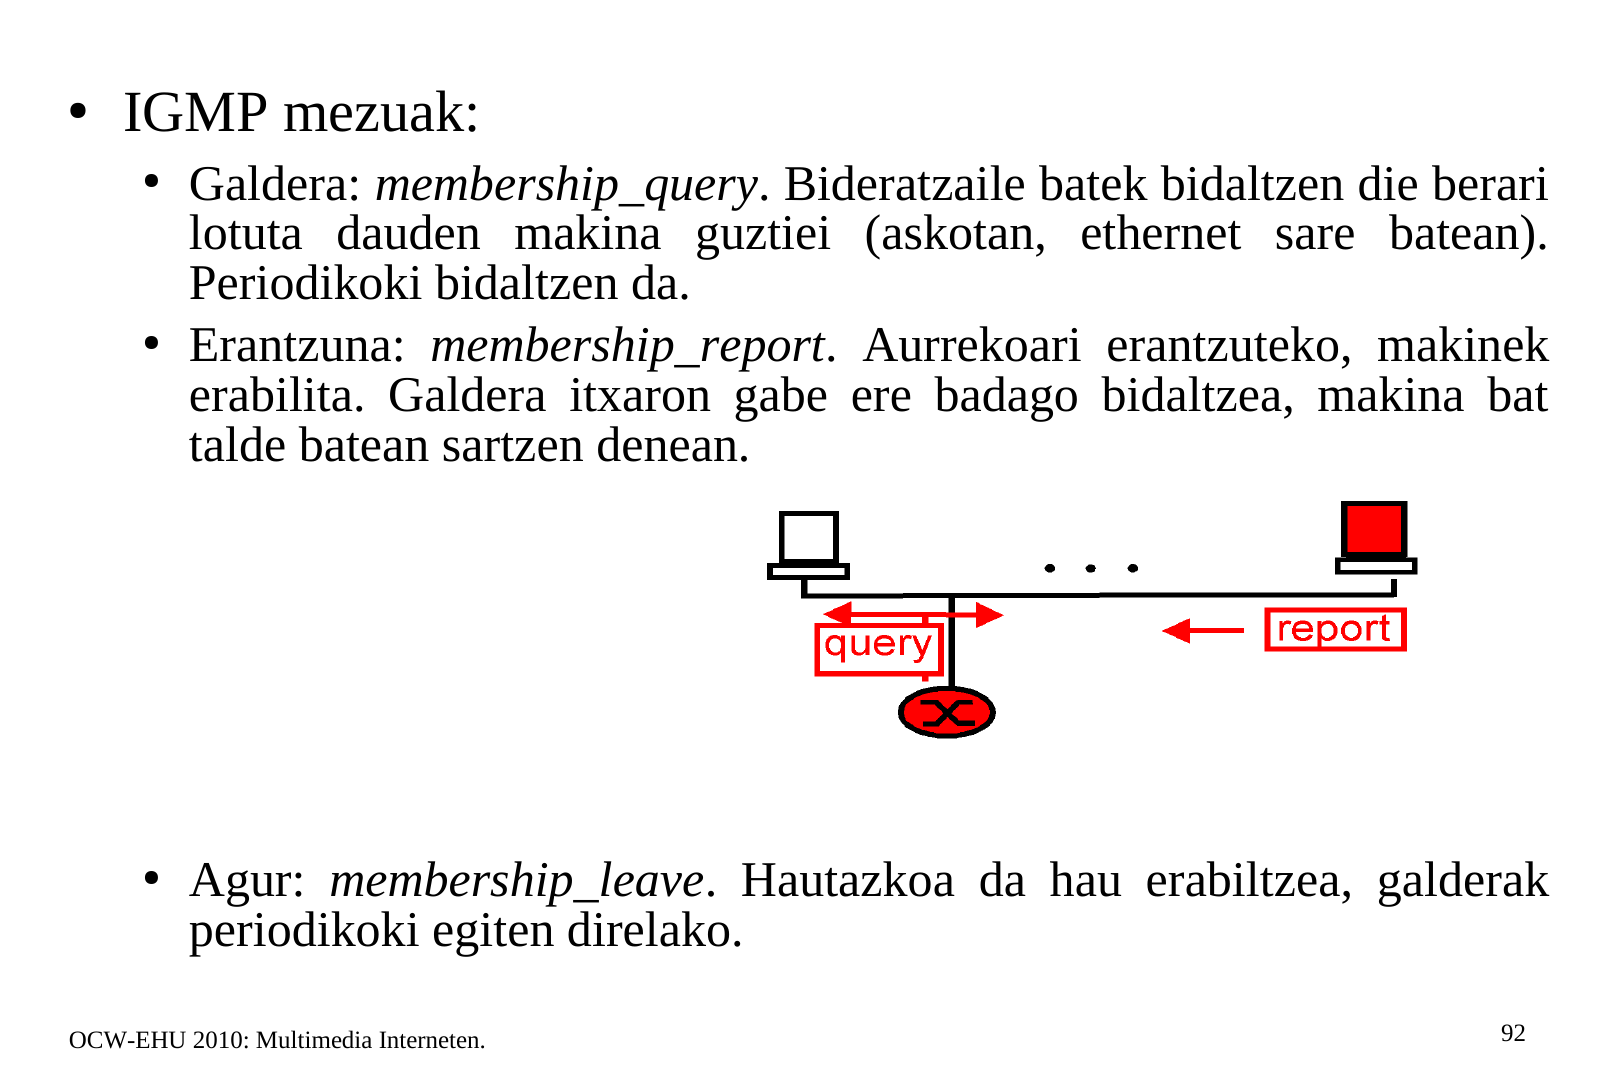

# IGMP mezuak:
Galdera: membership_query. Bideratzaile batek bidaltzen die berari lotuta dauden makina guztiei (askotan, ethernet sare batean). Periodikoki bidaltzen da.
Erantzuna: membership_report. Aurrekoari erantzuteko, makinek erabilita. Galdera itxaron gabe ere badago bidaltzea, makina bat talde batean sartzen denean.
Agur: membership_leave. Hautazkoa da hau erabiltzea, galderak periodikoki egiten direlako.
92